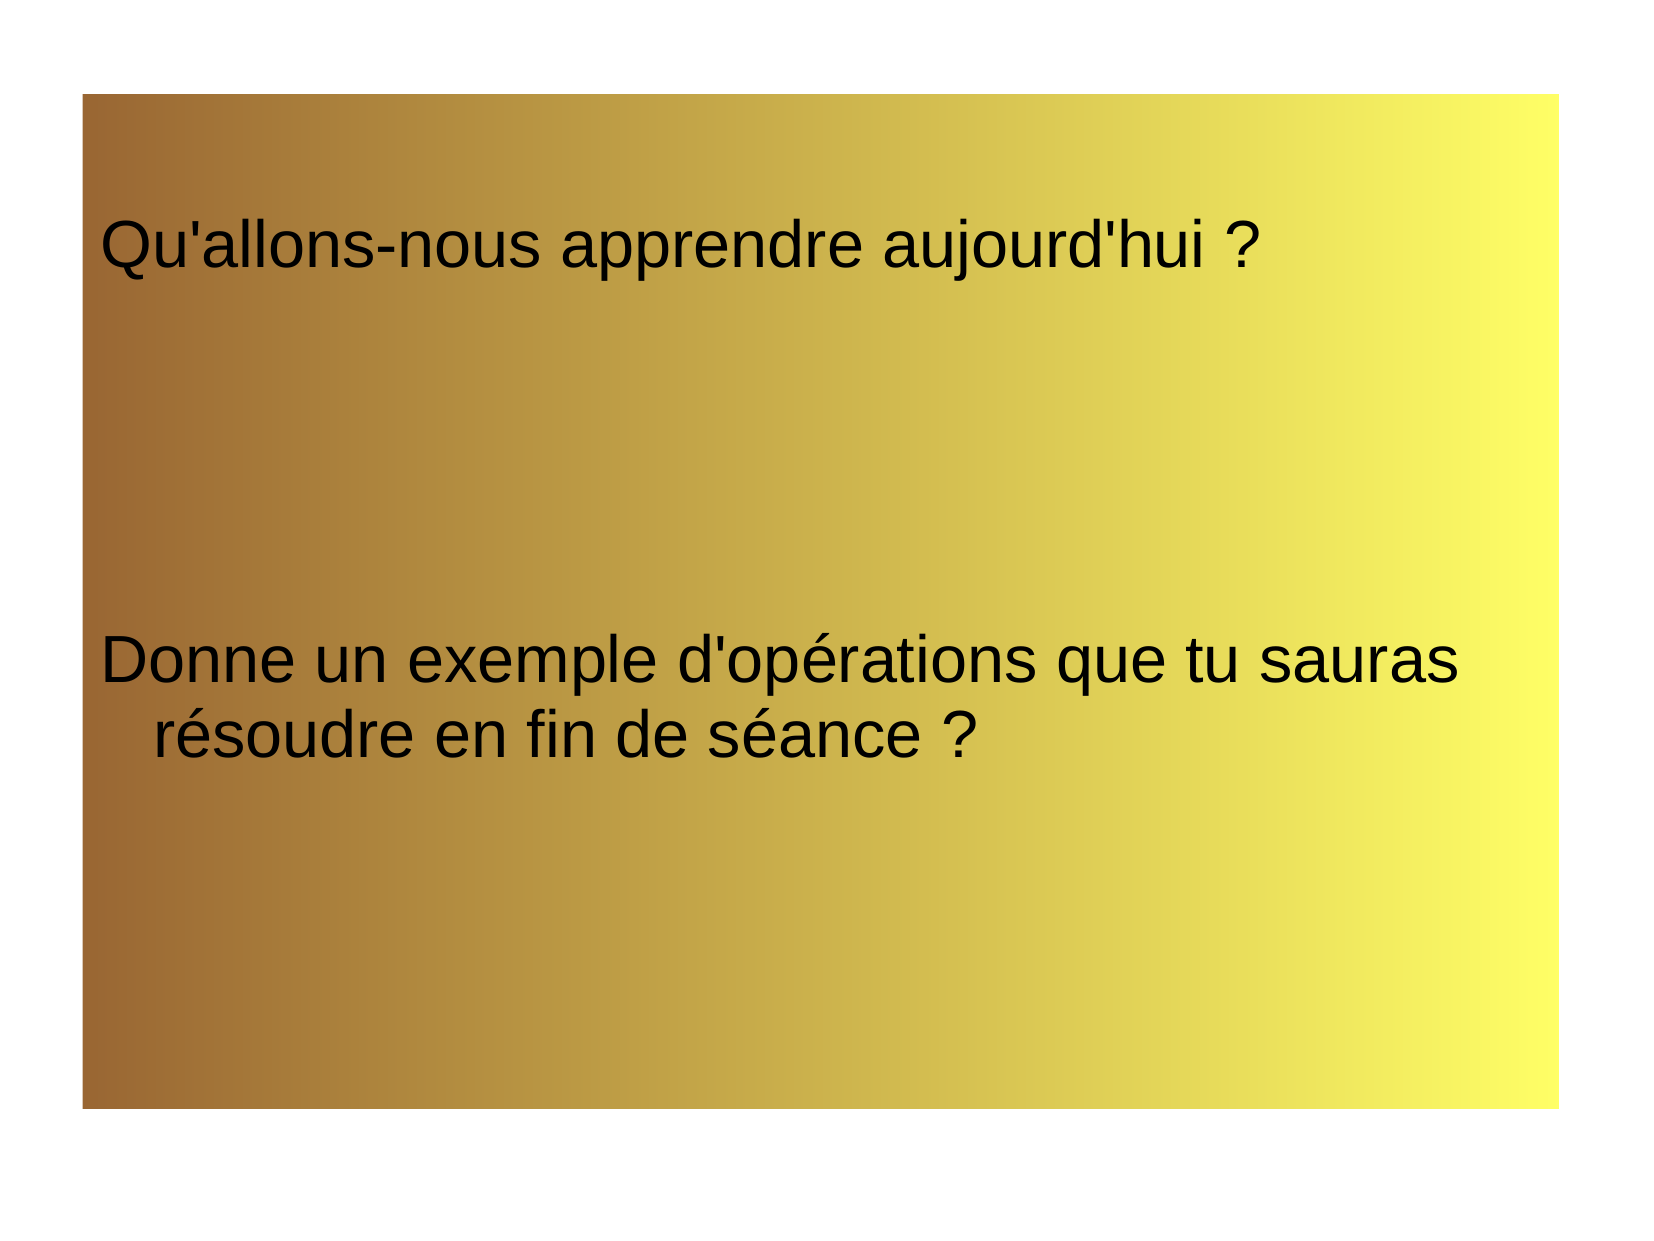

# Qu'allons-nous apprendre aujourd'hui ?
Donne un exemple d'opérations que tu sauras résoudre en fin de séance ?